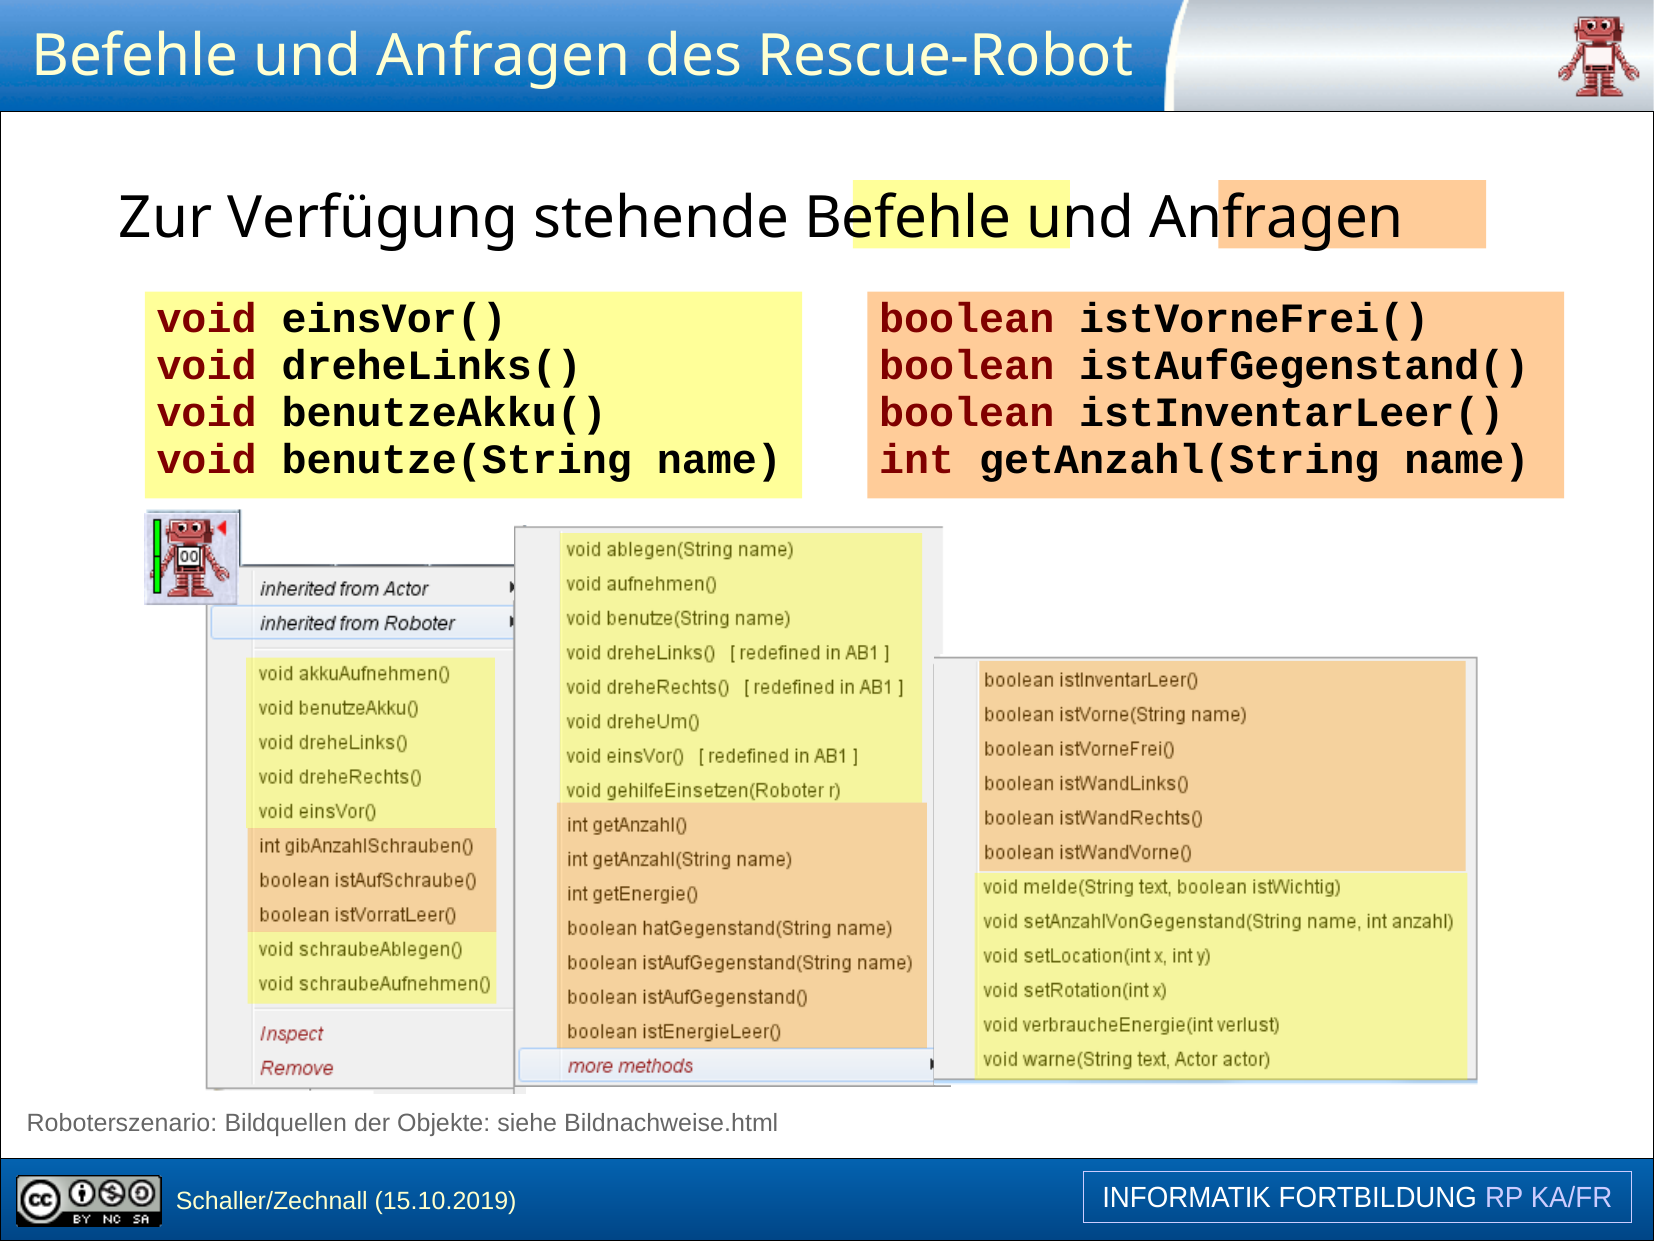

# Befehle und Anfragen des Rescue-Robot
Zur Verfügung stehende Befehle und Anfragen
void einsVor()
void dreheLinks()
void benutzeAkku()
void benutze(String name)
boolean istVorneFrei()
boolean istAufGegenstand()
boolean istInventarLeer()
int getAnzahl(String name)
Roboterszenario: Bildquellen der Objekte: siehe Bildnachweise.html
3
23.04.2009